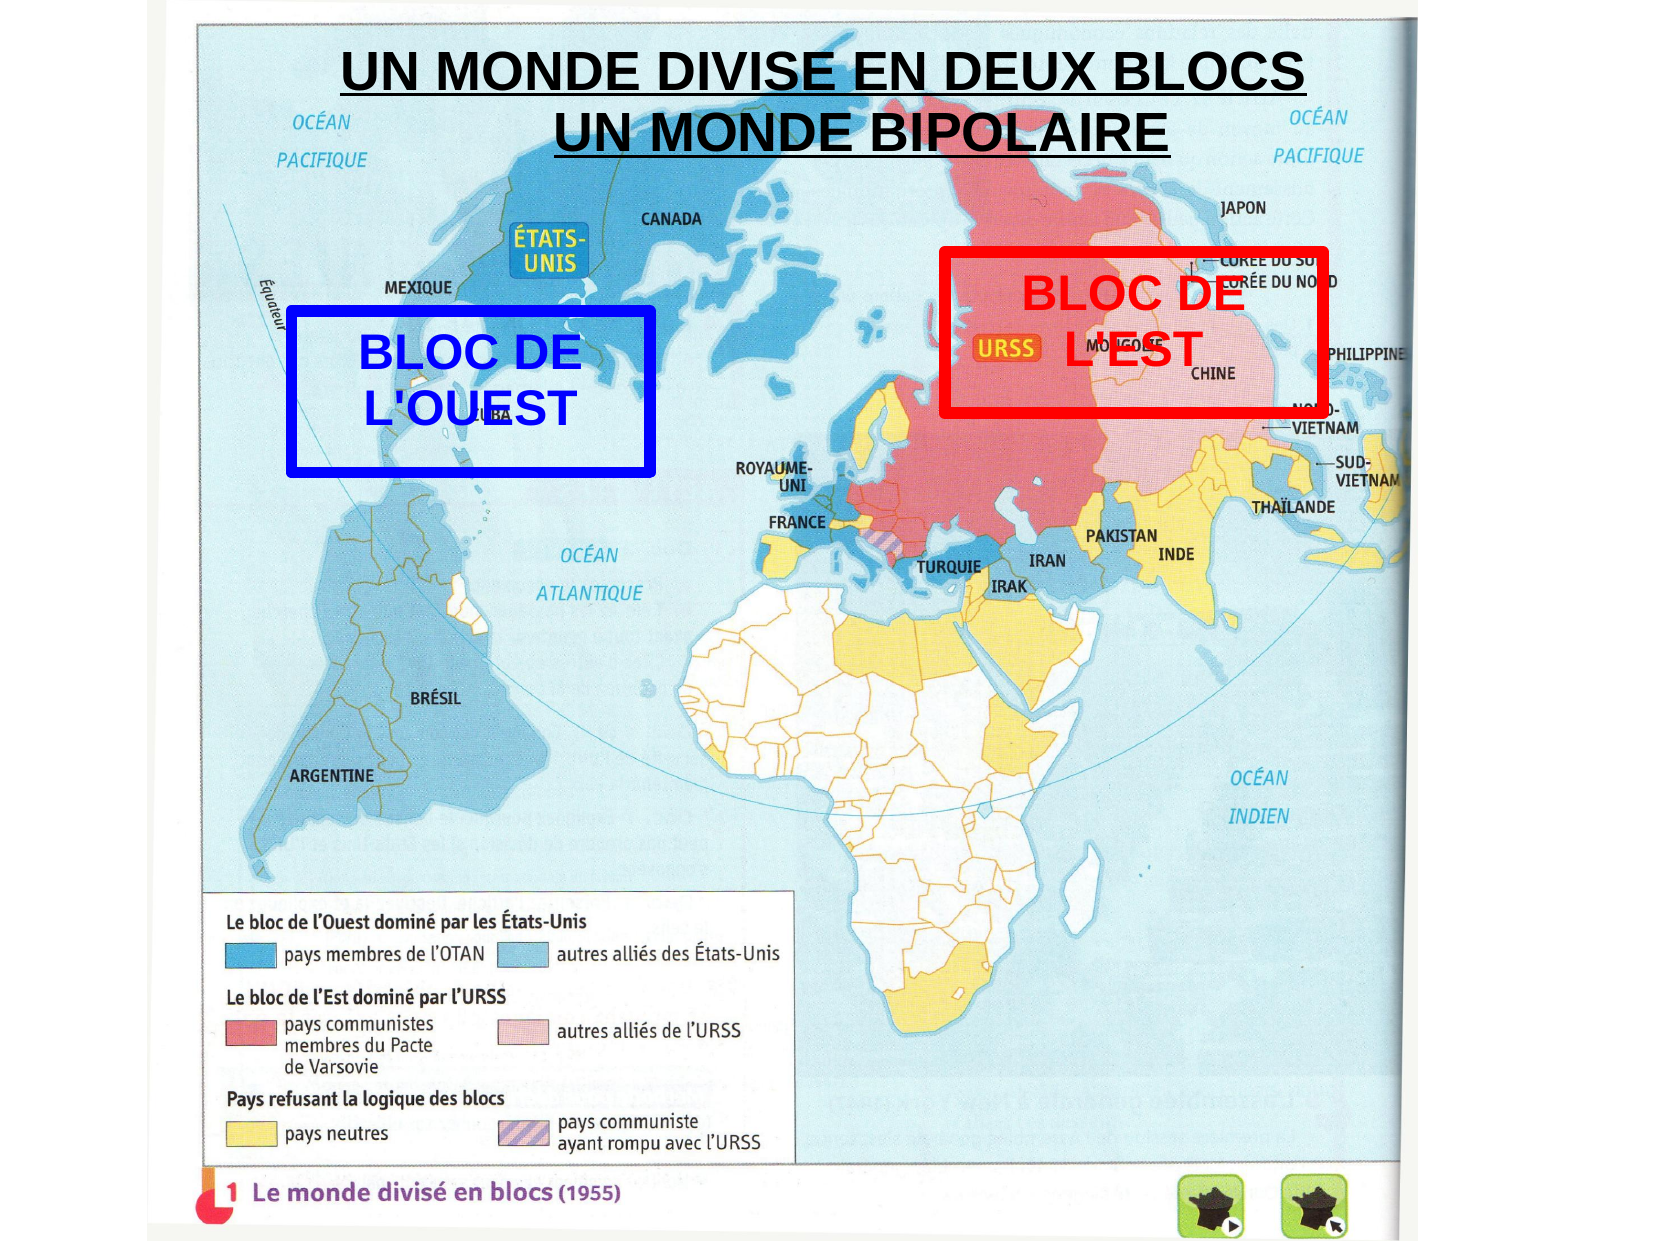

UN MONDE DIVISE EN DEUX BLOCS
UN MONDE BIPOLAIRE
BLOC DE L'EST
BLOC DE L'OUEST